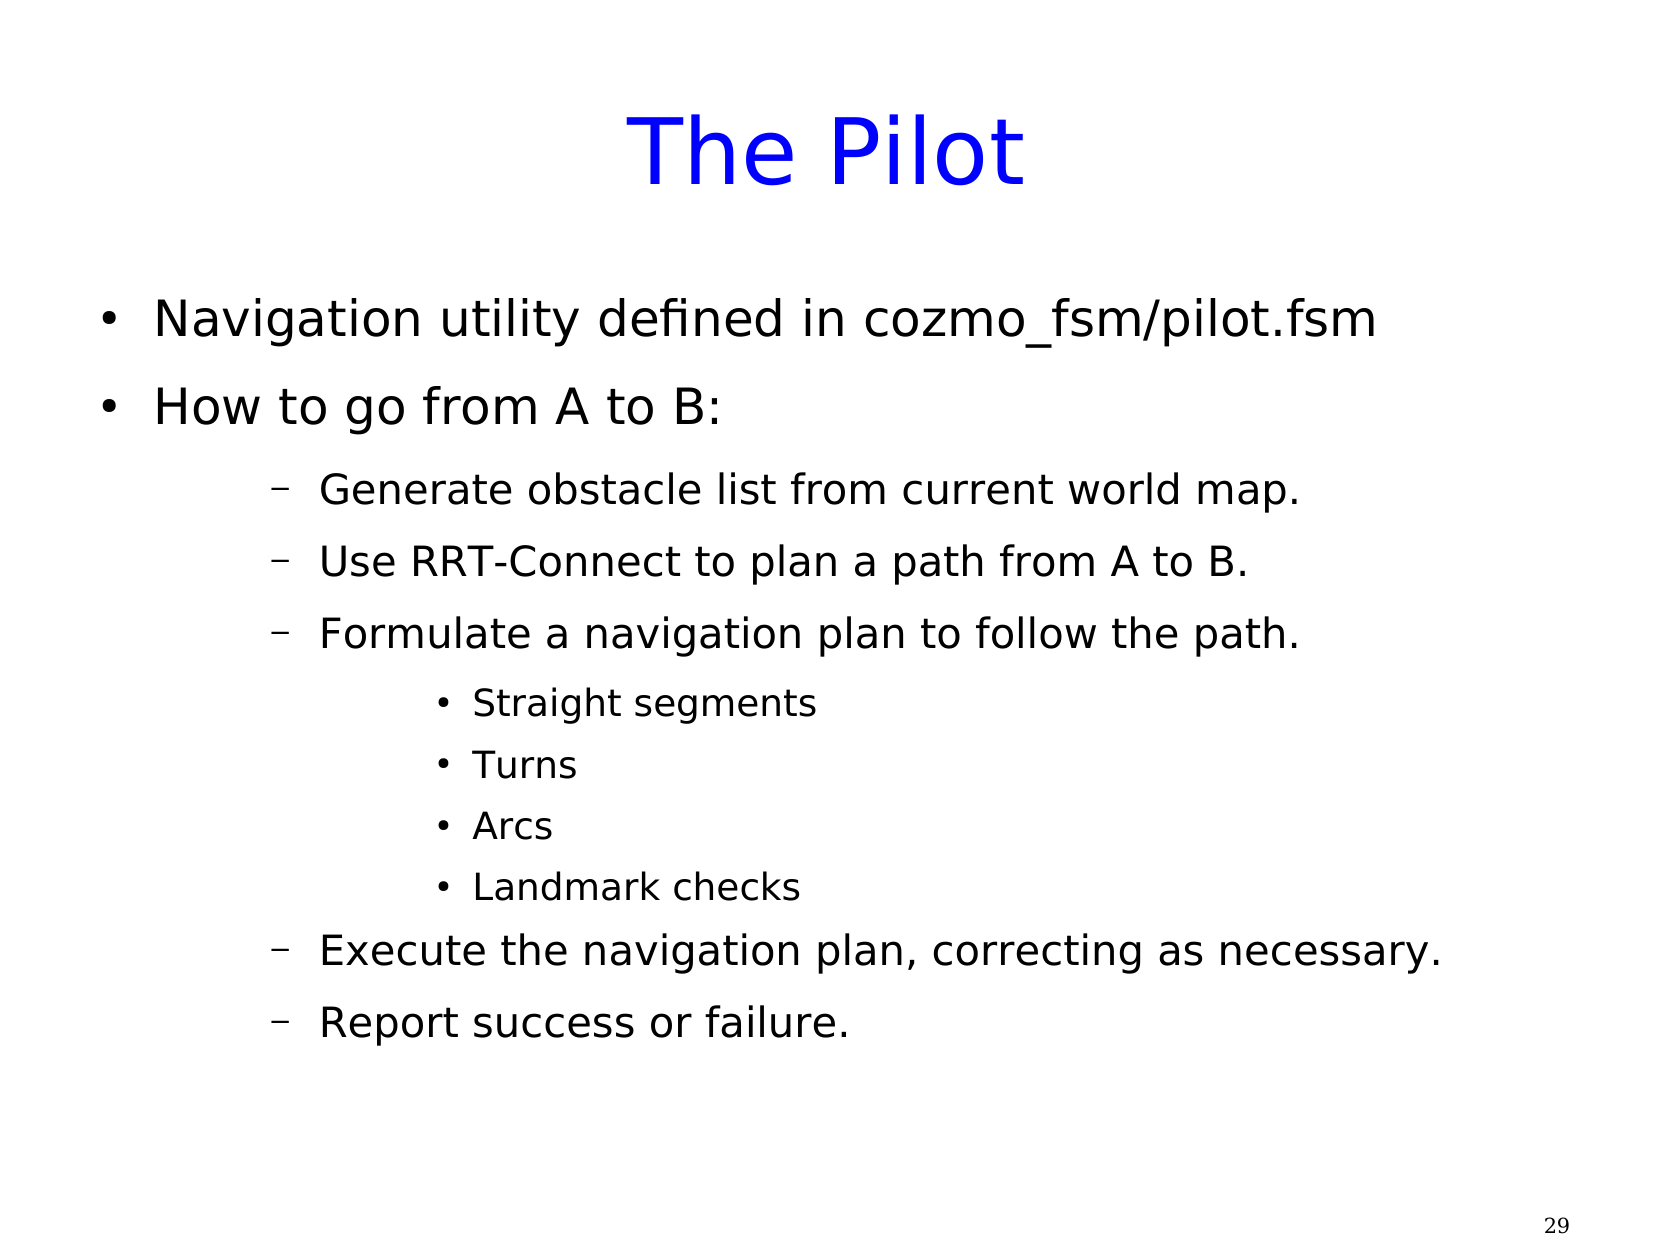

# The Pilot
Navigation utility defined in cozmo_fsm/pilot.fsm
How to go from A to B:
Generate obstacle list from current world map.
Use RRT-Connect to plan a path from A to B.
Formulate a navigation plan to follow the path.
Straight segments
Turns
Arcs
Landmark checks
Execute the navigation plan, correcting as necessary.
Report success or failure.
29